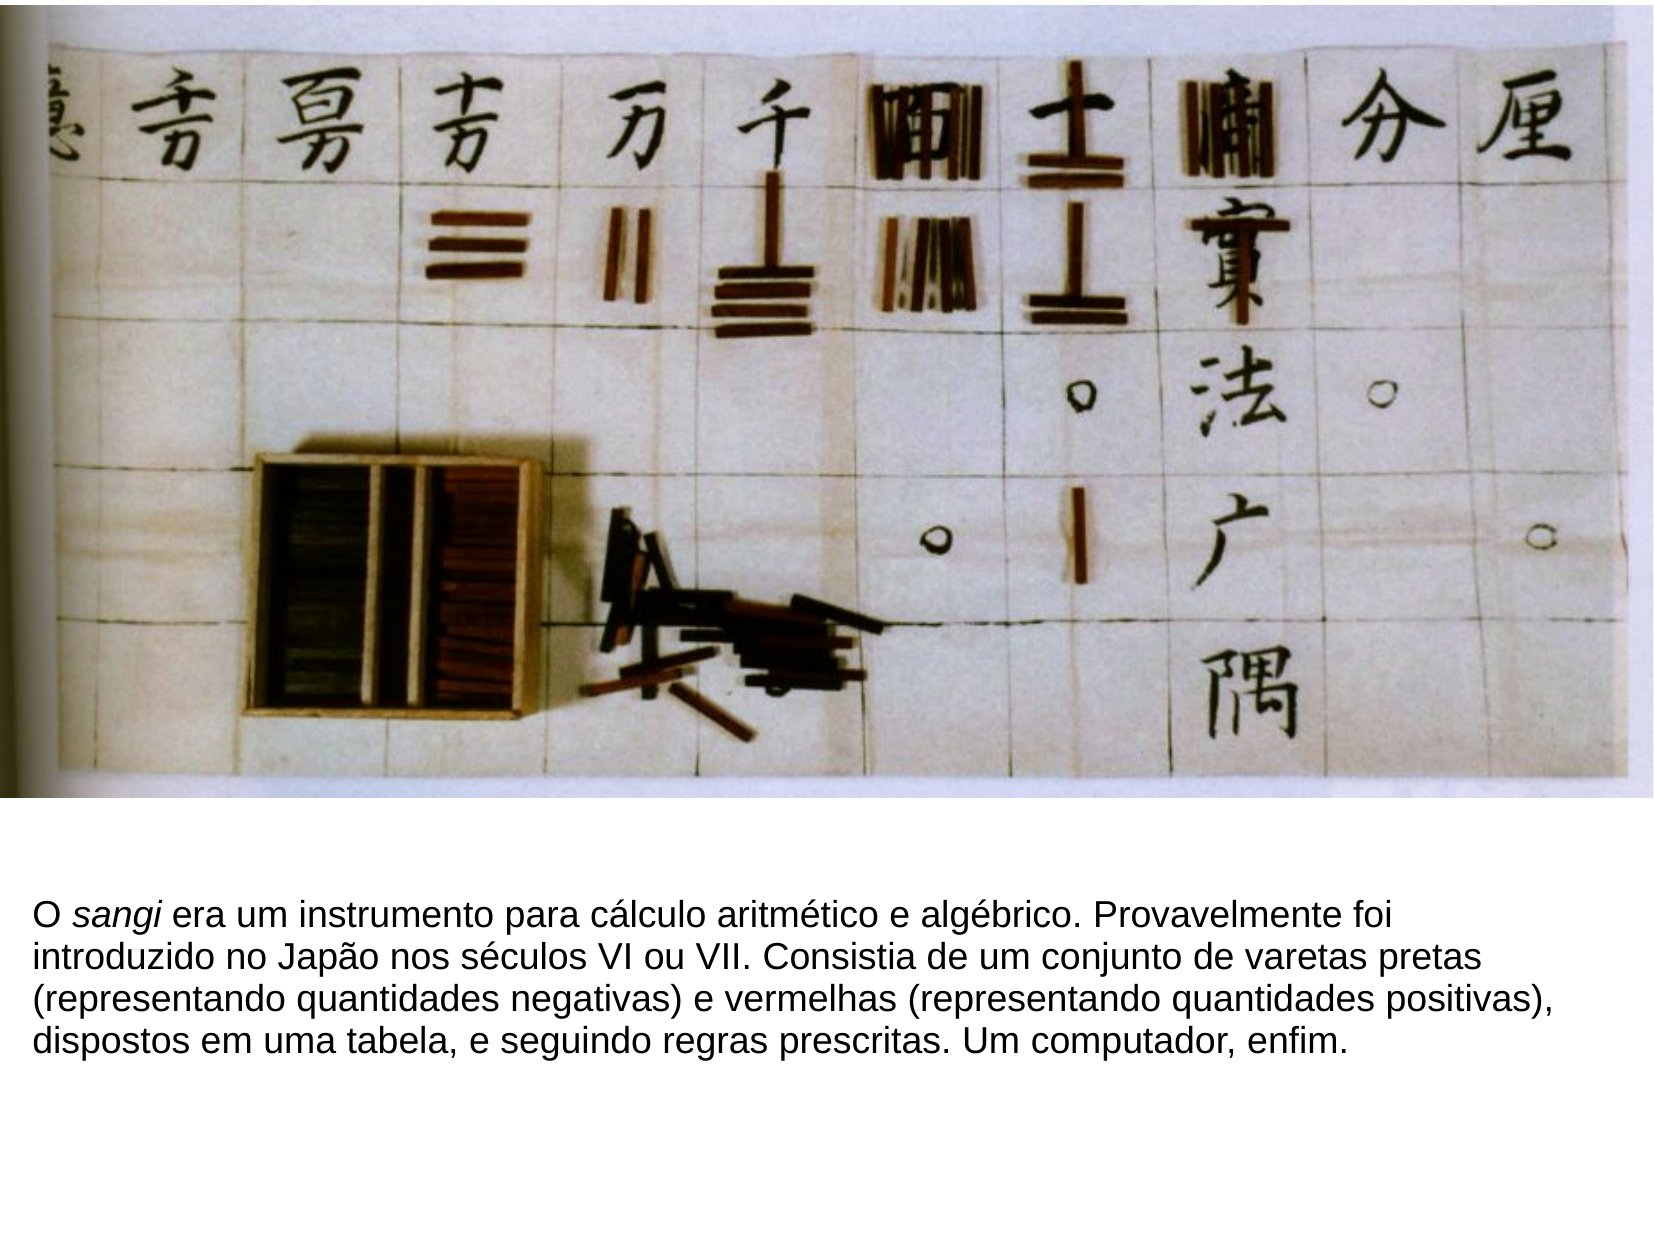

O sangi era um instrumento para cálculo aritmético e algébrico. Provavelmente foi
introduzido no Japão nos séculos VI ou VII. Consistia de um conjunto de varetas pretas
(representando quantidades negativas) e vermelhas (representando quantidades positivas),
dispostos em uma tabela, e seguindo regras prescritas. Um computador, enfim.